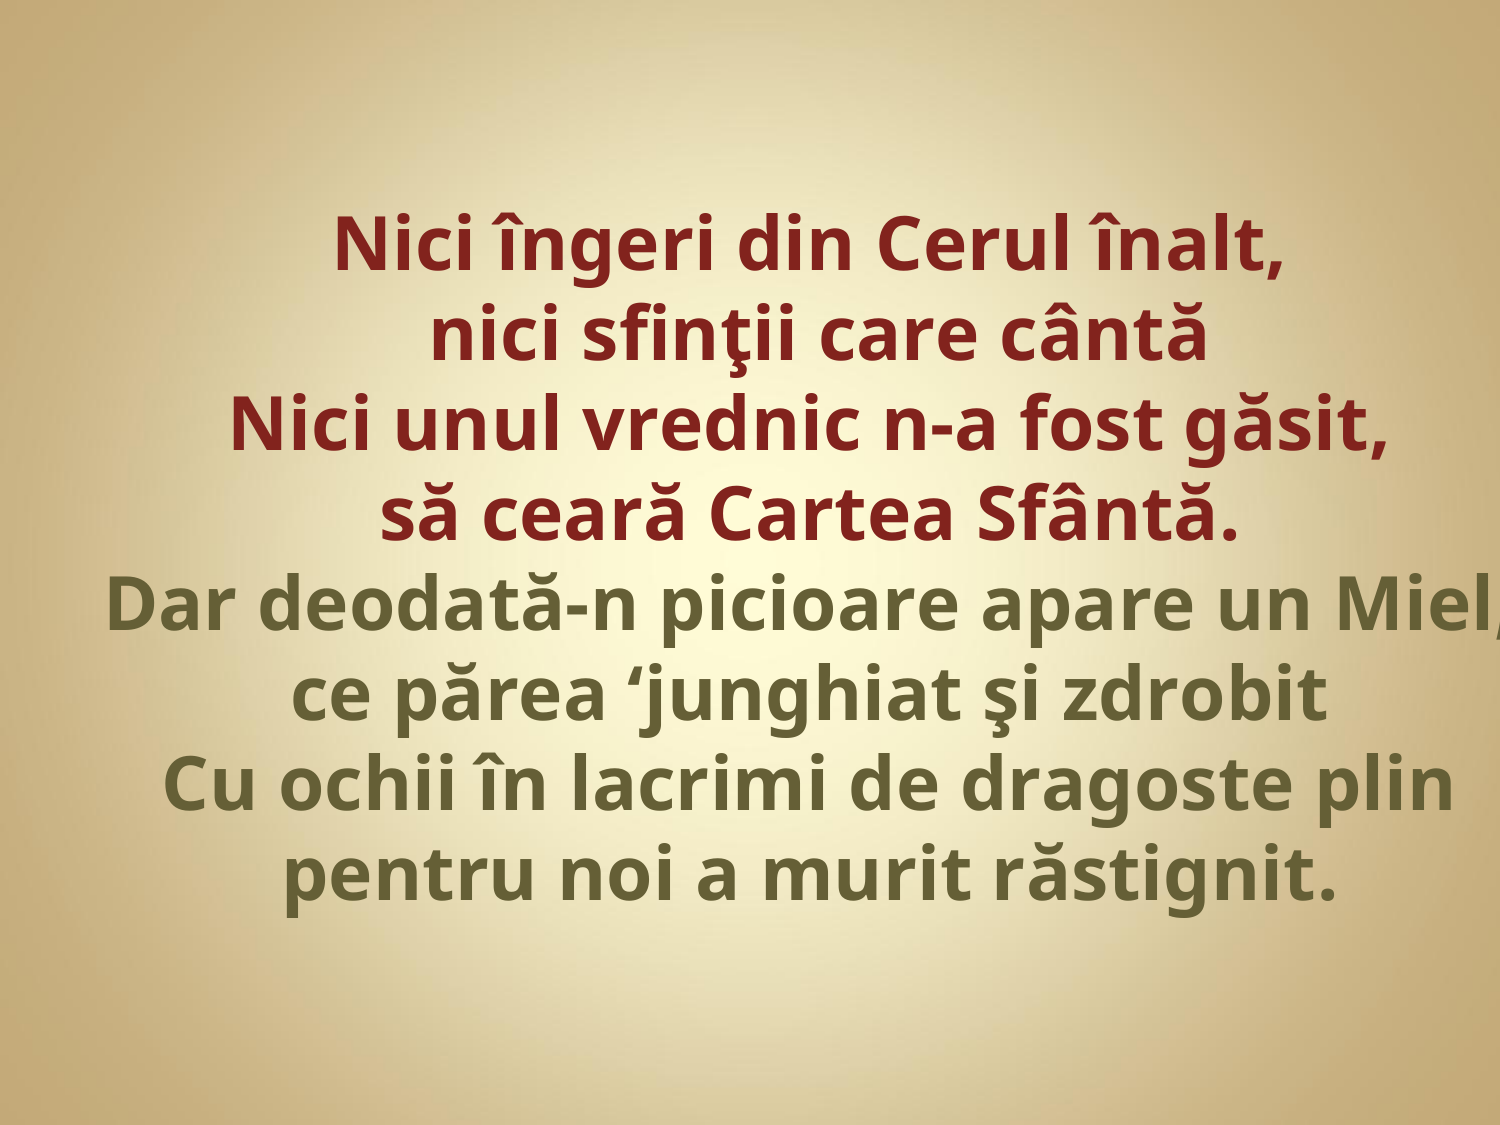

Nici îngeri din Cerul înalt,
 nici sfinţii care cântă
Nici unul vrednic n-a fost găsit,
să ceară Cartea Sfântă.
Dar deodată-n picioare apare un Miel,
ce părea ‘junghiat şi zdrobit
Cu ochii în lacrimi de dragoste plin
pentru noi a murit răstignit.